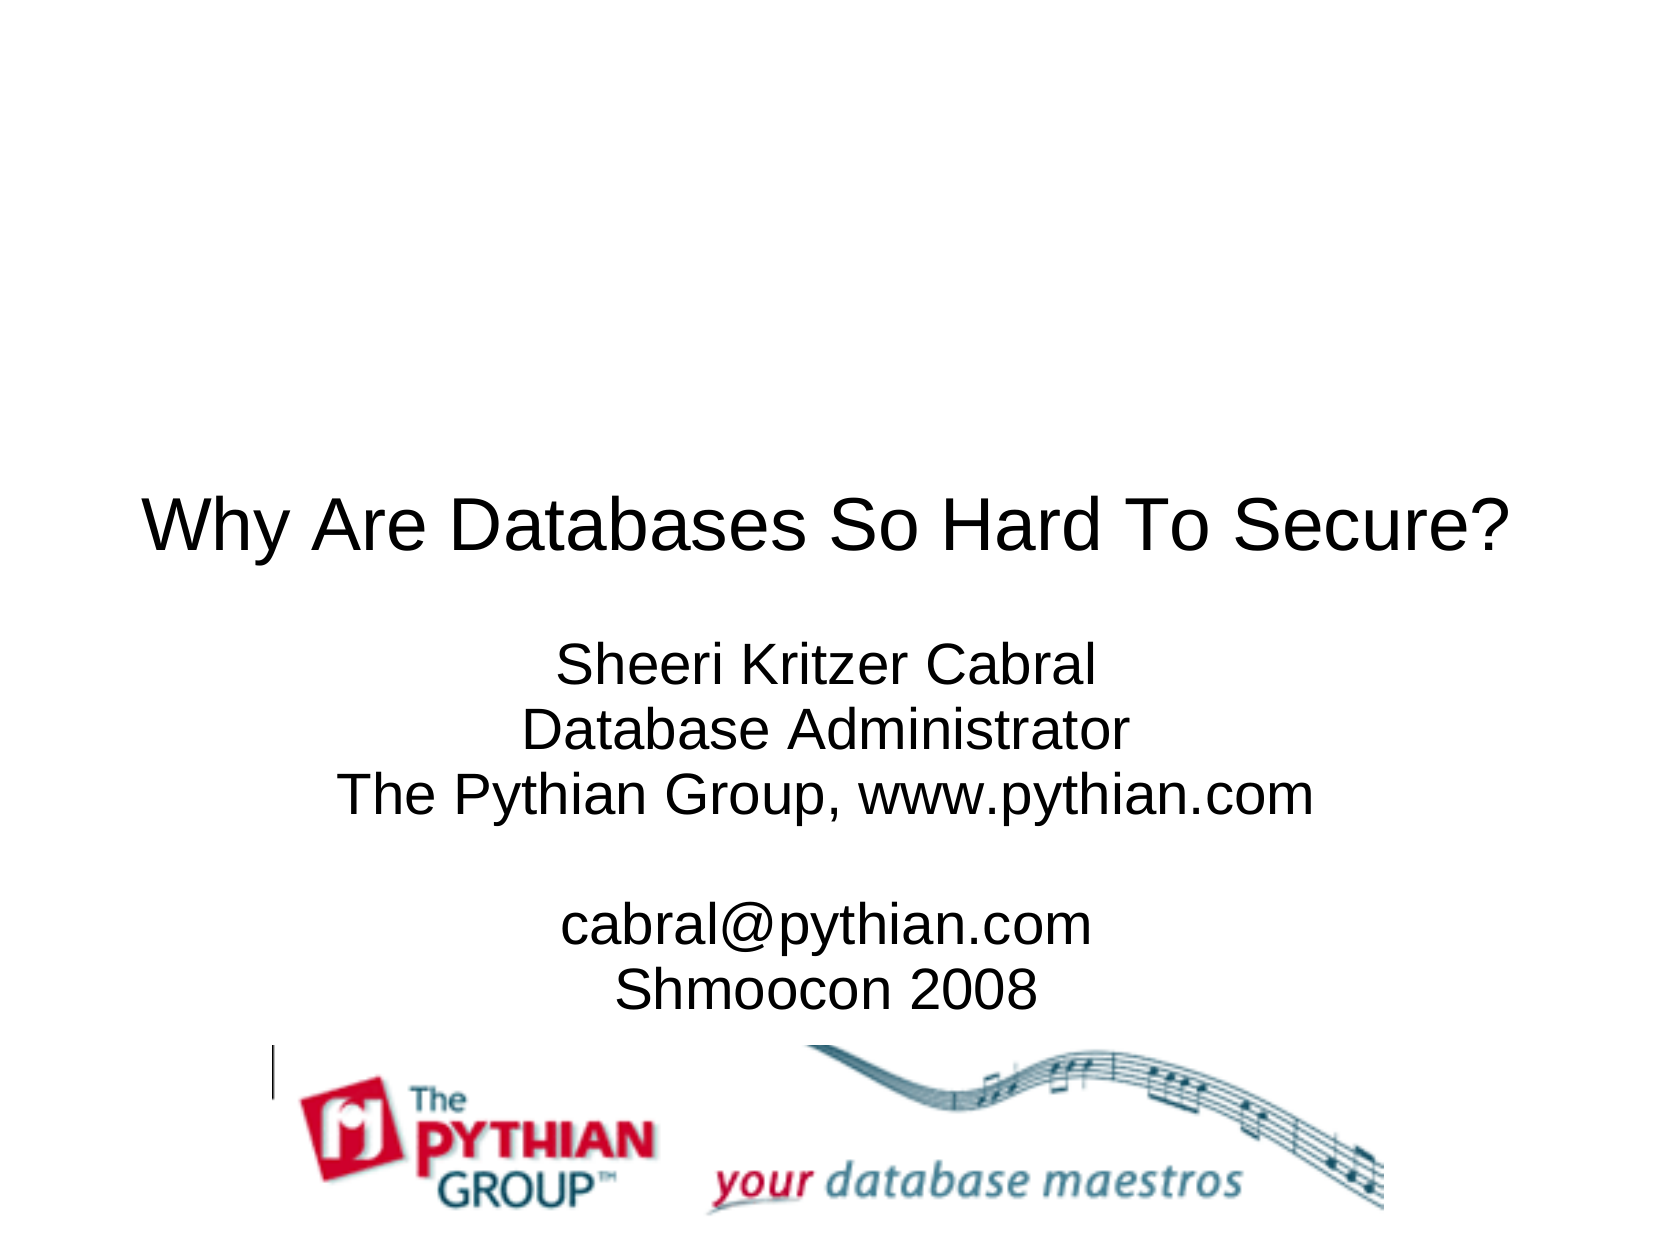

# Why Are Databases So Hard To Secure?
Sheeri Kritzer Cabral
Database Administrator
The Pythian Group, www.pythian.com
cabral@pythian.com
Shmoocon 2008